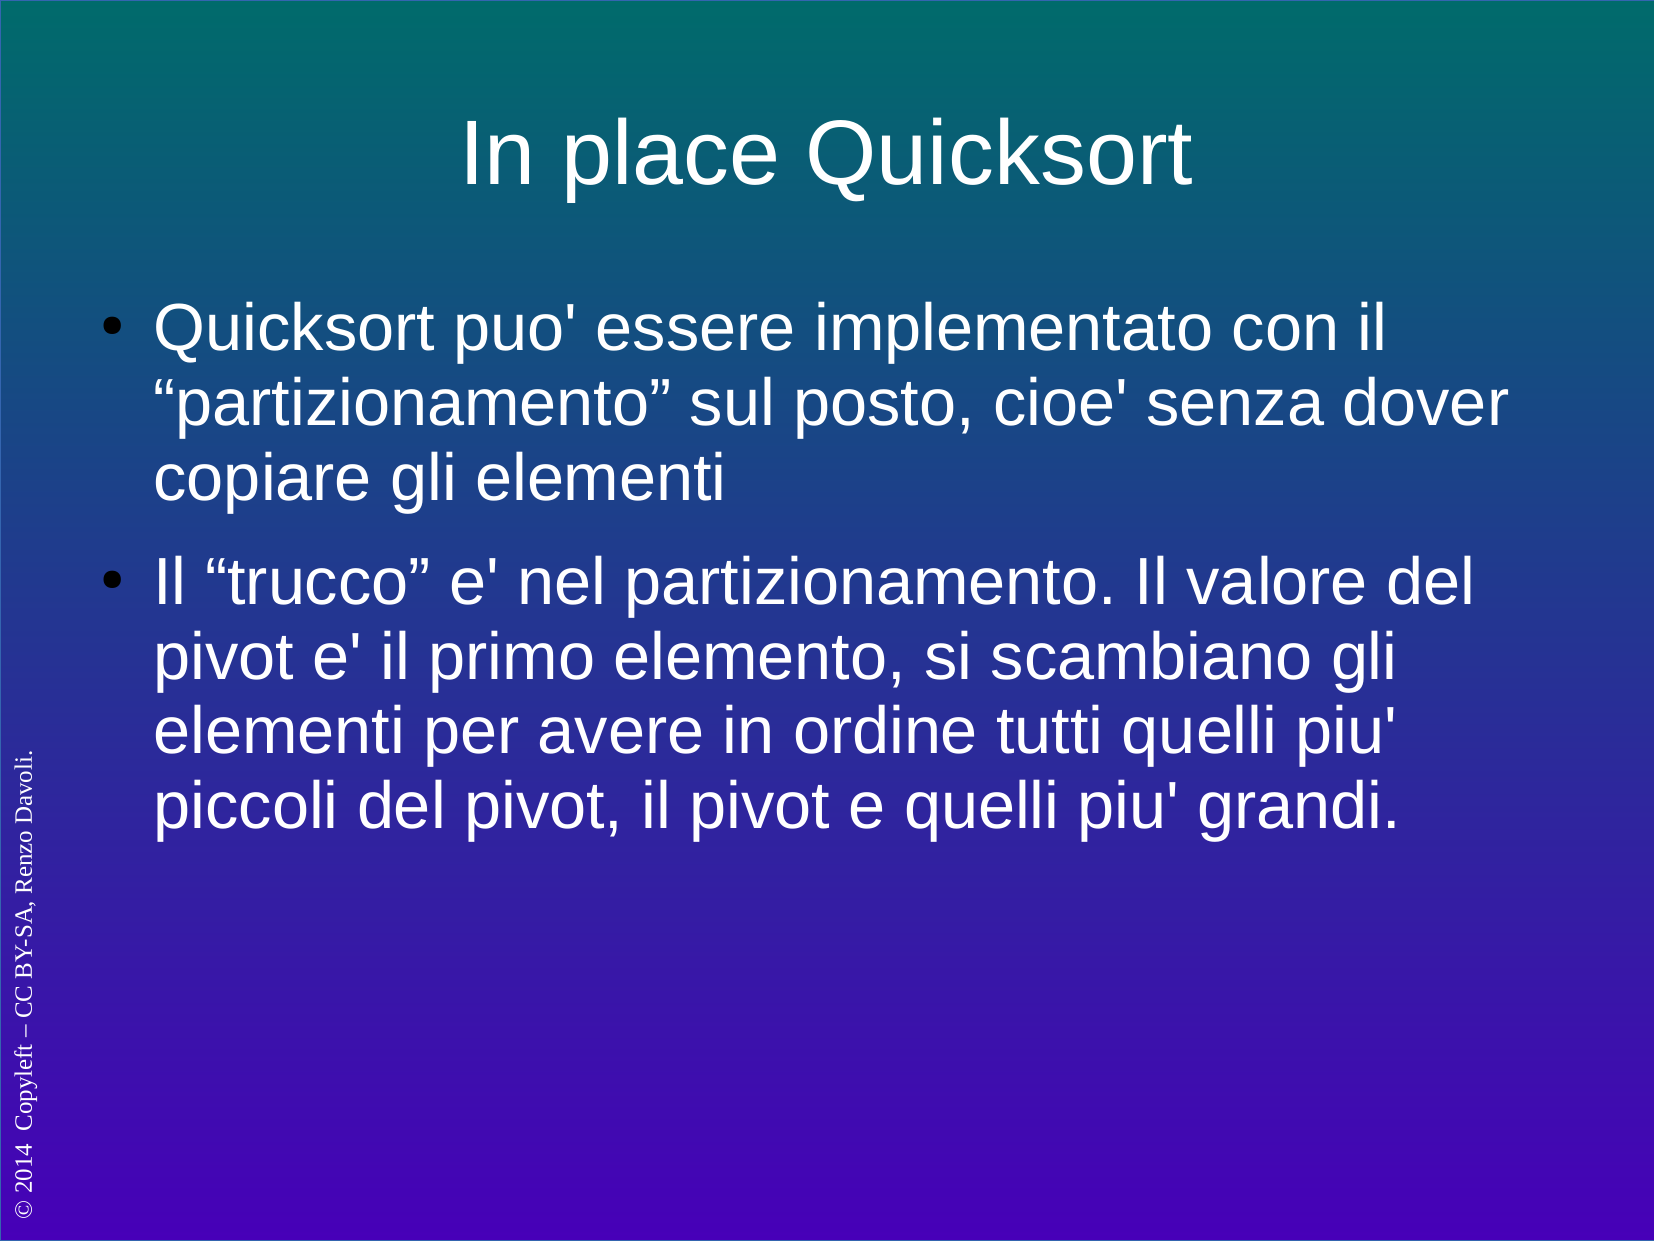

# In place Quicksort
Quicksort puo' essere implementato con il “partizionamento” sul posto, cioe' senza dover copiare gli elementi
Il “trucco” e' nel partizionamento. Il valore del pivot e' il primo elemento, si scambiano gli elementi per avere in ordine tutti quelli piu' piccoli del pivot, il pivot e quelli piu' grandi.